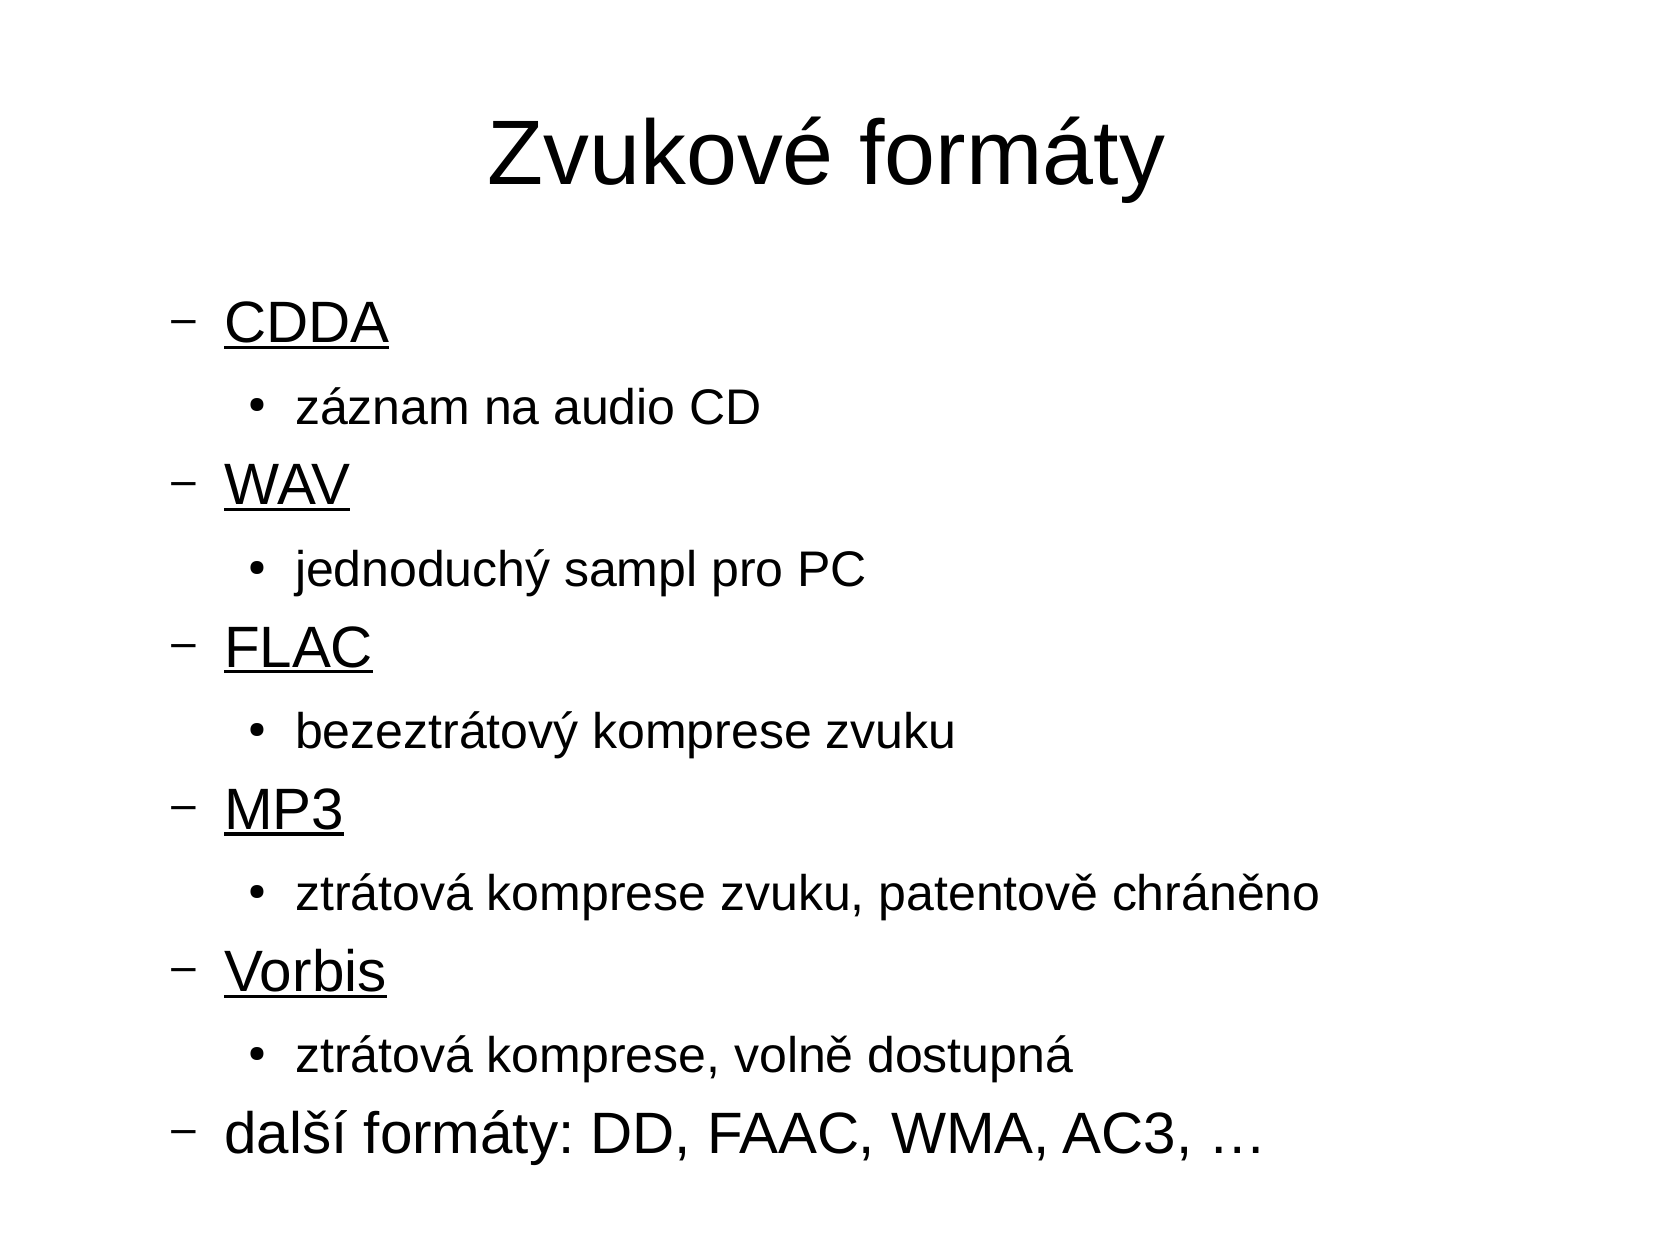

# Zvukové formáty
CDDA
záznam na audio CD
WAV
jednoduchý sampl pro PC
FLAC
bezeztrátový komprese zvuku
MP3
ztrátová komprese zvuku, patentově chráněno
Vorbis
ztrátová komprese, volně dostupná
další formáty: DD, FAAC, WMA, AC3, …